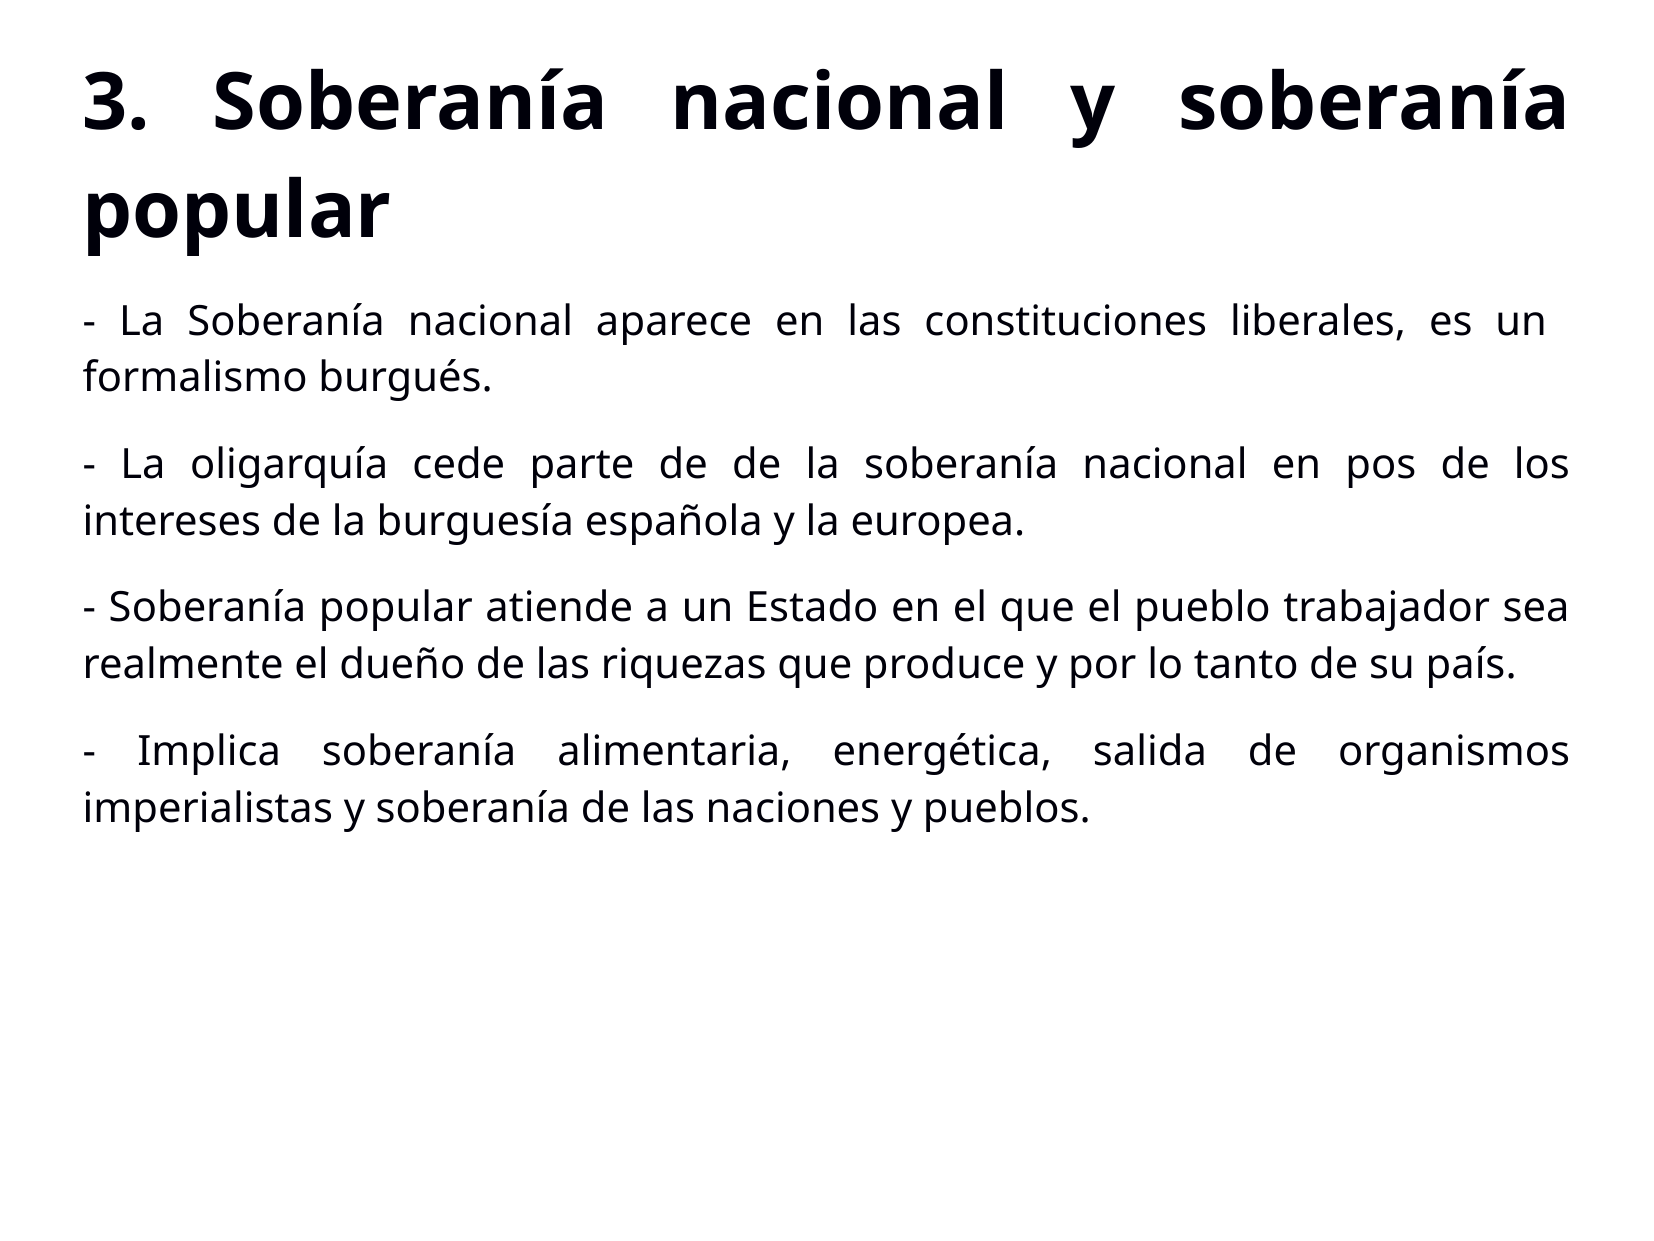

# 3. Soberanía nacional y soberanía popular
- La Soberanía nacional aparece en las constituciones liberales, es un formalismo burgués.
- La oligarquía cede parte de de la soberanía nacional en pos de los intereses de la burguesía española y la europea.
- Soberanía popular atiende a un Estado en el que el pueblo trabajador sea realmente el dueño de las riquezas que produce y por lo tanto de su país.
- Implica soberanía alimentaria, energética, salida de organismos imperialistas y soberanía de las naciones y pueblos.